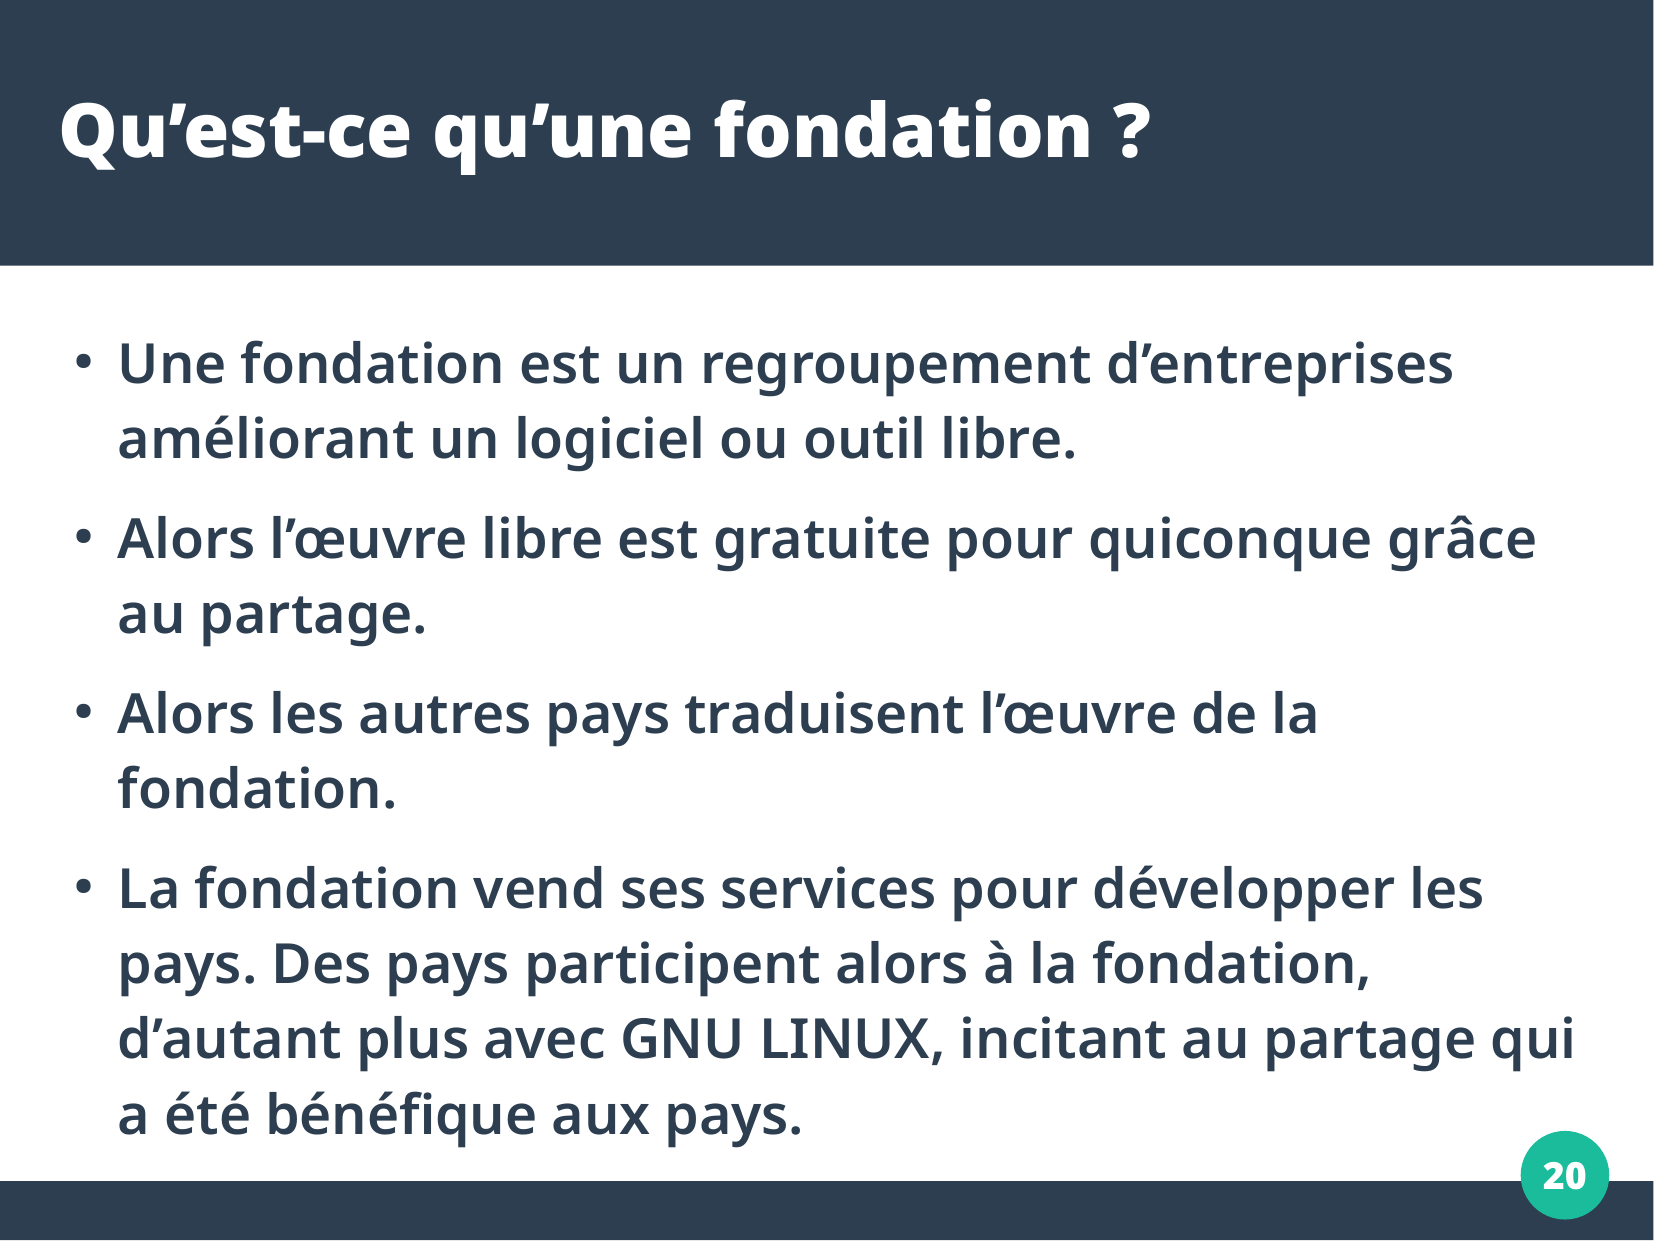

# Qu’est-ce qu’une fondation ?
Une fondation est un regroupement d’entreprises améliorant un logiciel ou outil libre.
Alors l’œuvre libre est gratuite pour quiconque grâce au partage.
Alors les autres pays traduisent l’œuvre de la fondation.
La fondation vend ses services pour développer les pays. Des pays participent alors à la fondation, d’autant plus avec GNU LINUX, incitant au partage qui a été bénéfique aux pays.
20